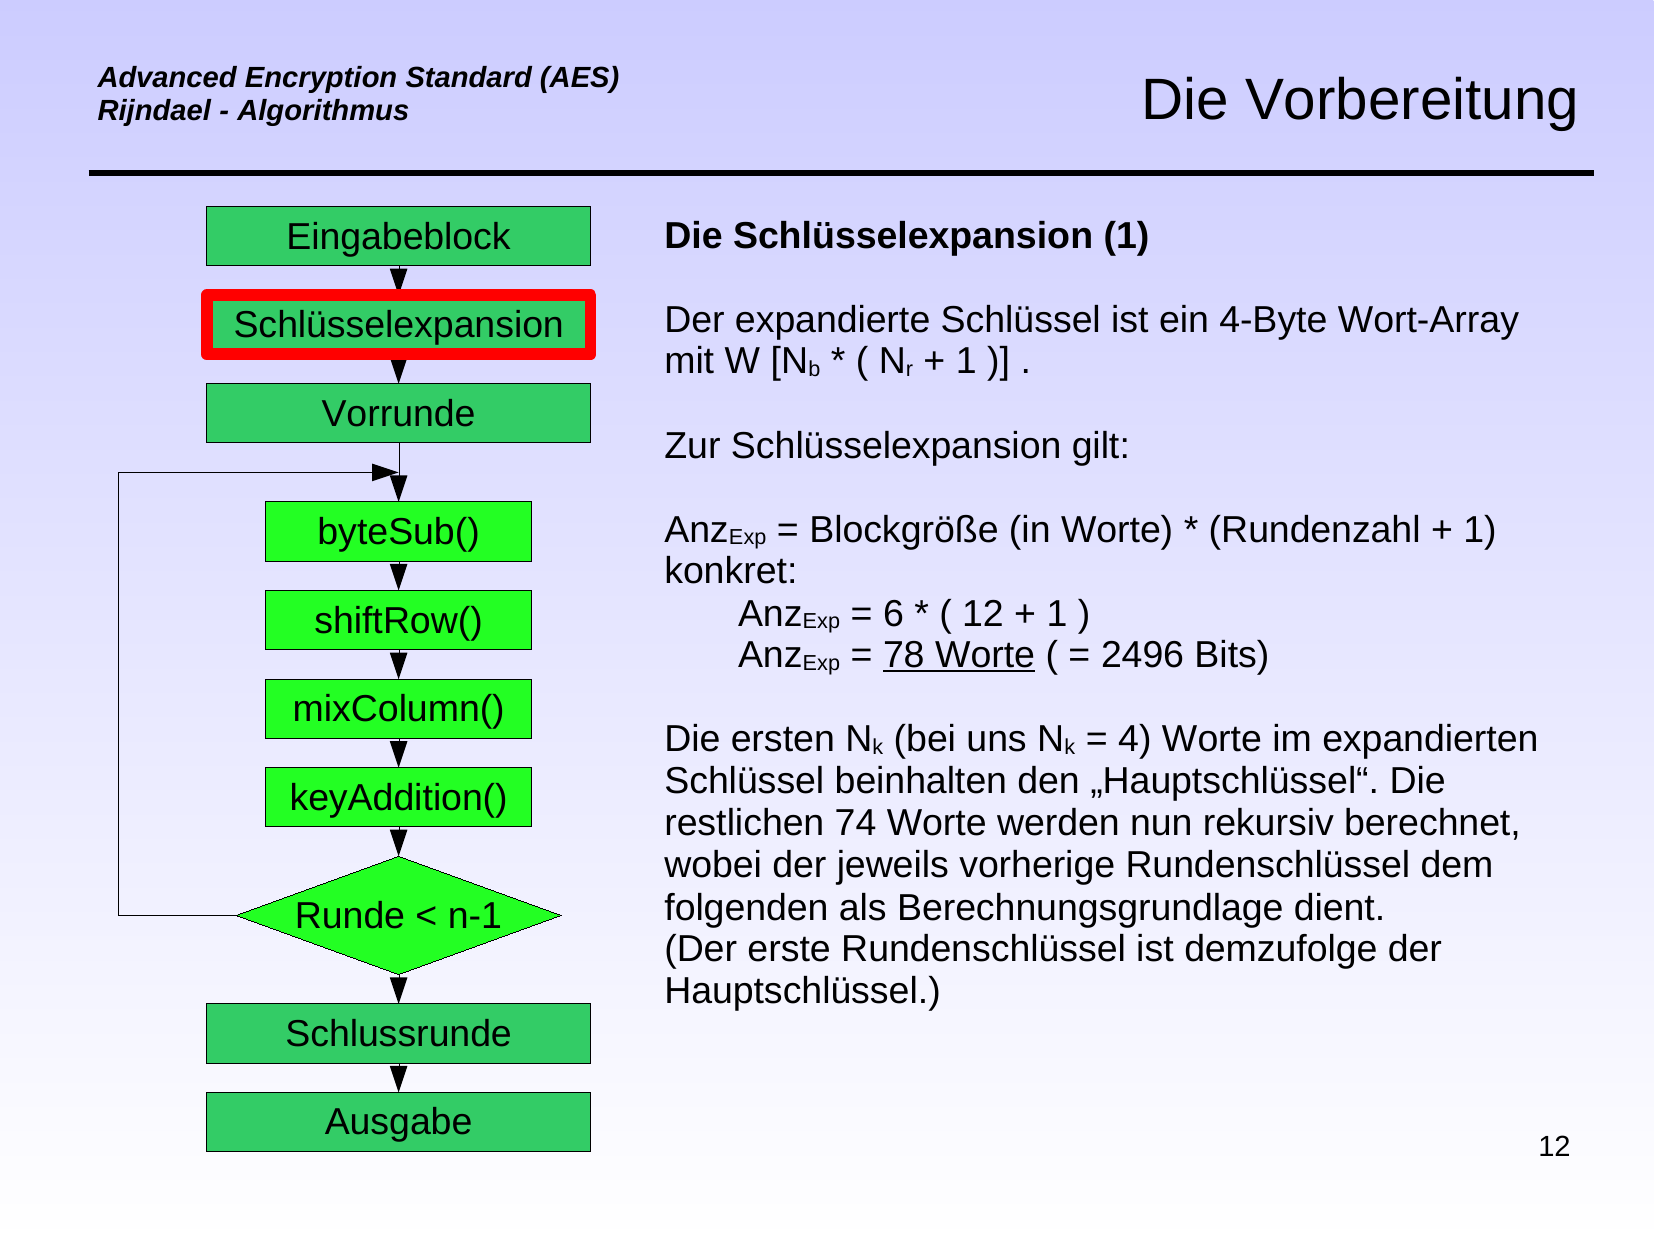

Advanced Encryption Standard (AES)
Rijndael - Algorithmus
Die Vorbereitung
Eingabeblock
Die Schlüsselexpansion (1)
Der expandierte Schlüssel ist ein 4-Byte Wort-Array mit W [Nb * ( Nr + 1 )] .
Zur Schlüsselexpansion gilt:
AnzExp = Blockgröße (in Worte) * (Rundenzahl + 1)
konkret:
	AnzExp = 6 * ( 12 + 1 )
	AnzExp = 78 Worte ( = 2496 Bits)
Die ersten Nk (bei uns Nk = 4) Worte im expandierten
Schlüssel beinhalten den „Hauptschlüssel“. Die restlichen 74 Worte werden nun rekursiv berechnet, wobei der jeweils vorherige Rundenschlüssel dem folgenden als Berechnungsgrundlage dient.
(Der erste Rundenschlüssel ist demzufolge der Hauptschlüssel.)
Schlüsselexpansion
Vorrunde
byteSub()
shiftRow()
mixColumn()
keyAddition()
Runde < n-1
Schlussrunde
Ausgabe
12